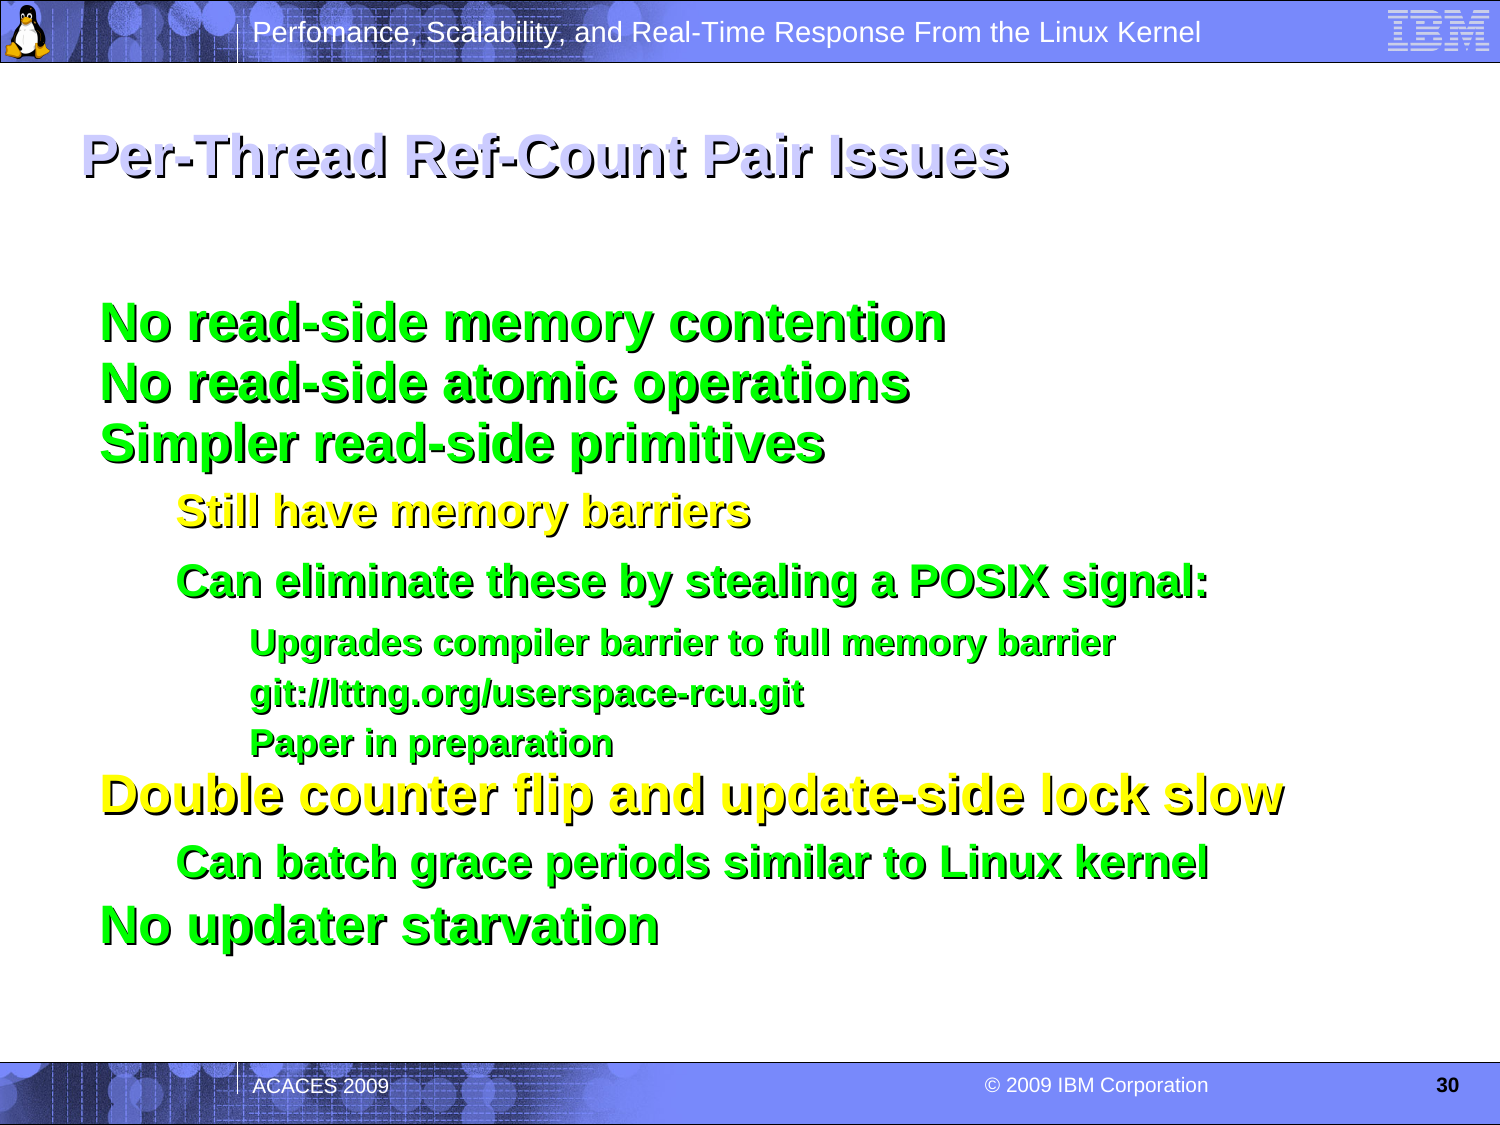

# Per-Thread Ref-Count Pair Issues
No read-side memory contention
No read-side atomic operations
Simpler read-side primitives
Still have memory barriers
Can eliminate these by stealing a POSIX signal:
Upgrades compiler barrier to full memory barrier
git://lttng.org/userspace-rcu.git
Paper in preparation
Double counter flip and update-side lock slow
Can batch grace periods similar to Linux kernel
No updater starvation
30